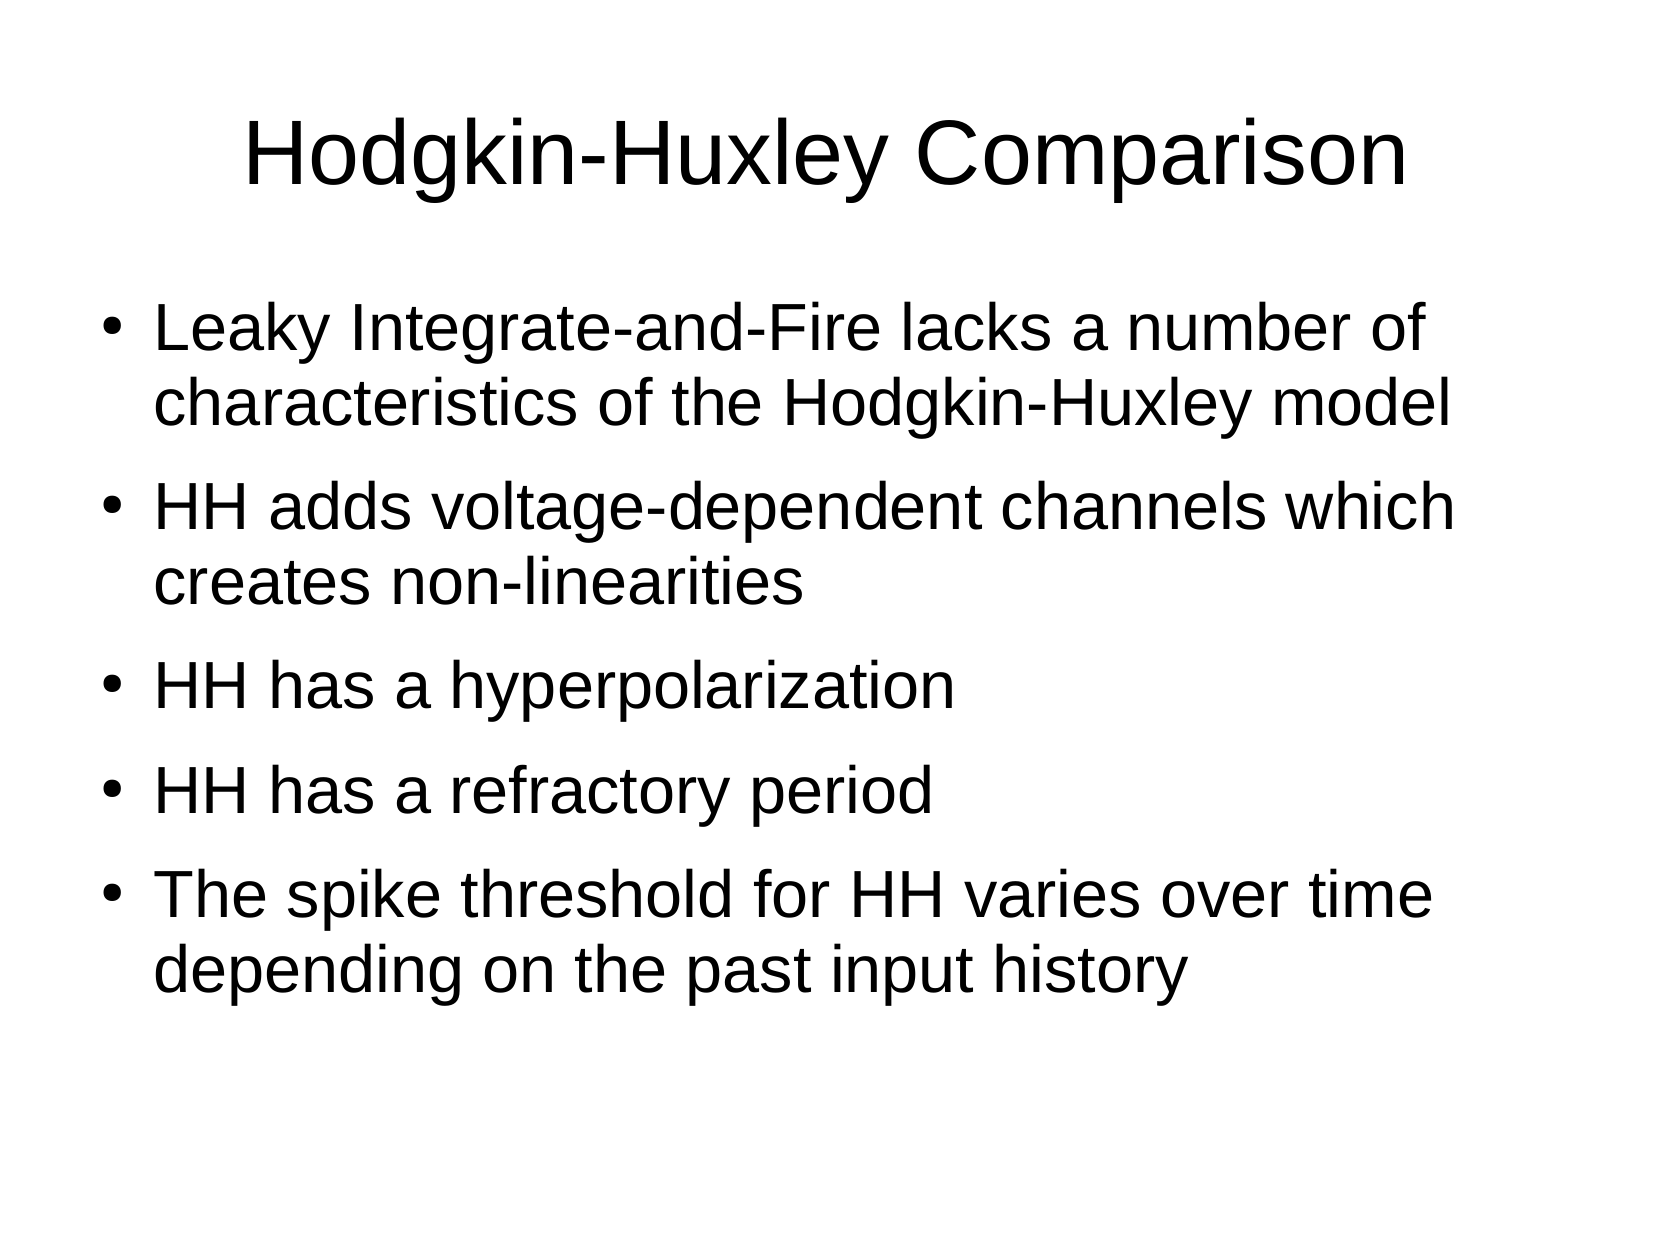

# Hodgkin-Huxley Comparison
Leaky Integrate-and-Fire lacks a number of characteristics of the Hodgkin-Huxley model
HH adds voltage-dependent channels which creates non-linearities
HH has a hyperpolarization
HH has a refractory period
The spike threshold for HH varies over time depending on the past input history